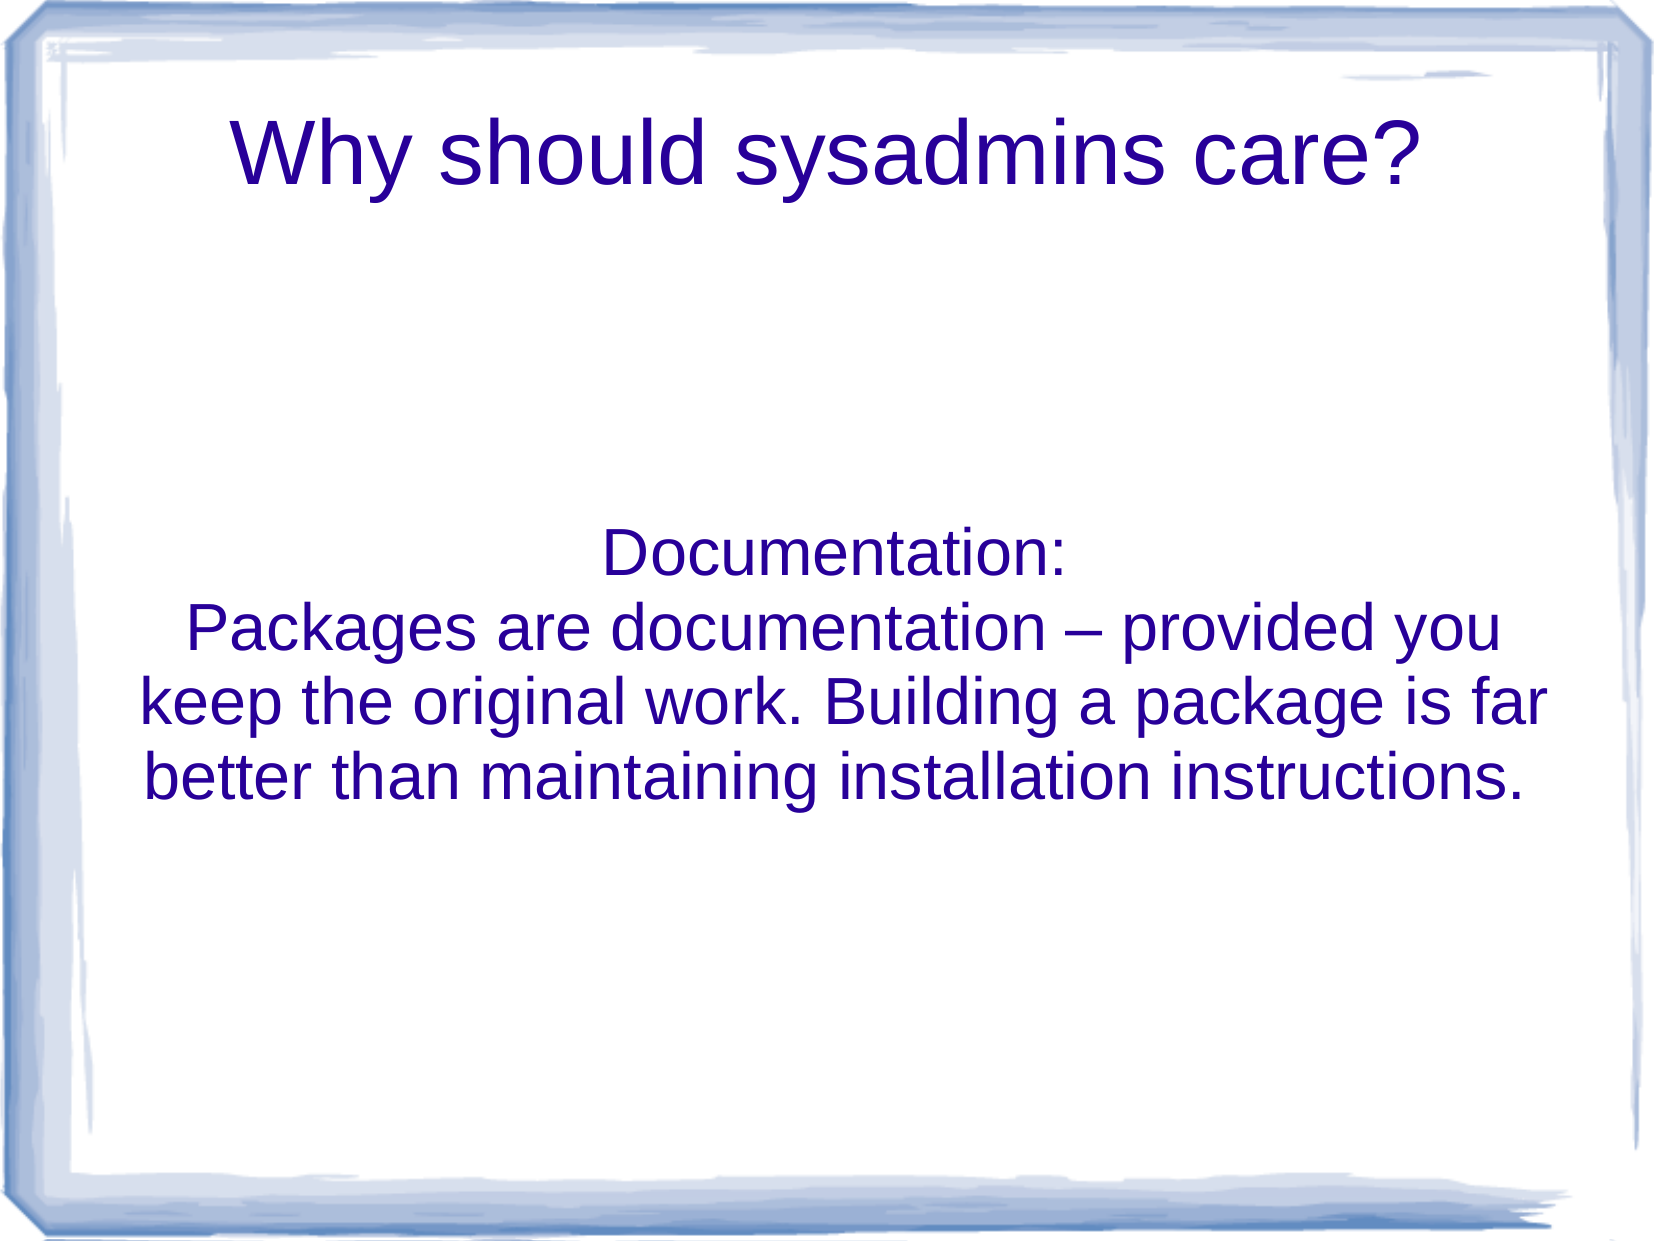

# Why should sysadmins care?
Documentation:
Packages are documentation – provided you keep the original work. Building a package is far better than maintaining installation instructions.